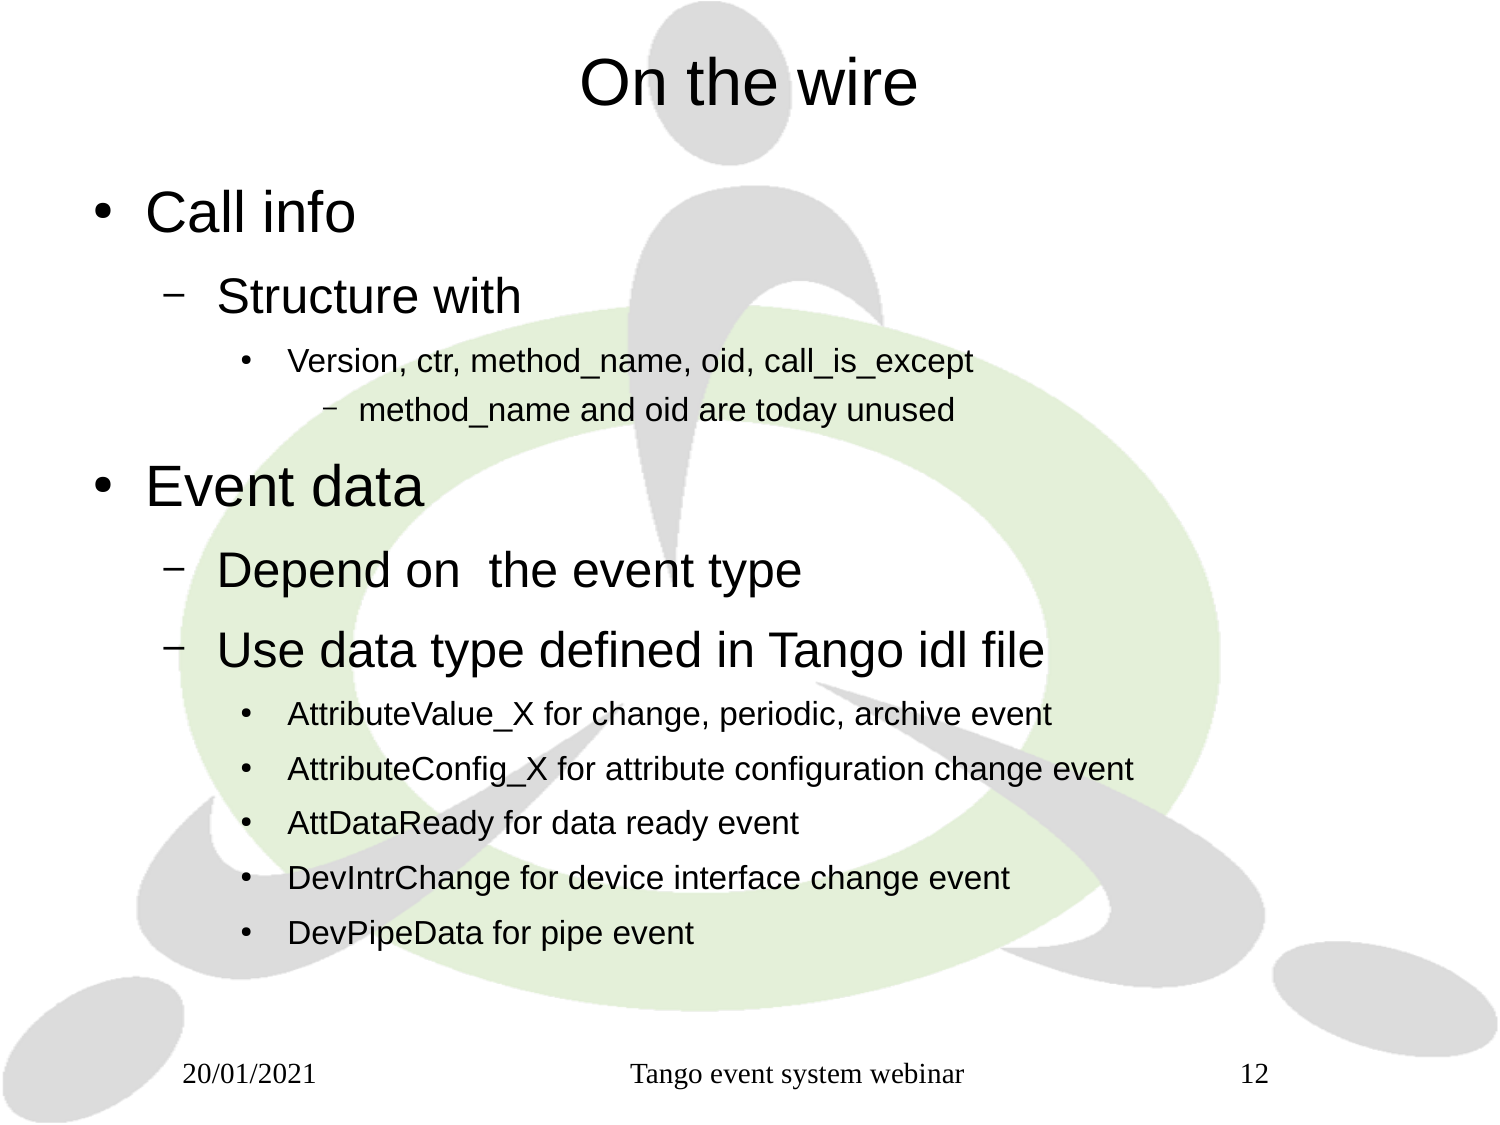

# On the wire
Call info
Structure with
Version, ctr, method_name, oid, call_is_except
method_name and oid are today unused
Event data
Depend on the event type
Use data type defined in Tango idl file
AttributeValue_X for change, periodic, archive event
AttributeConfig_X for attribute configuration change event
AttDataReady for data ready event
DevIntrChange for device interface change event
DevPipeData for pipe event
20/01/2021
Tango event system webinar
12